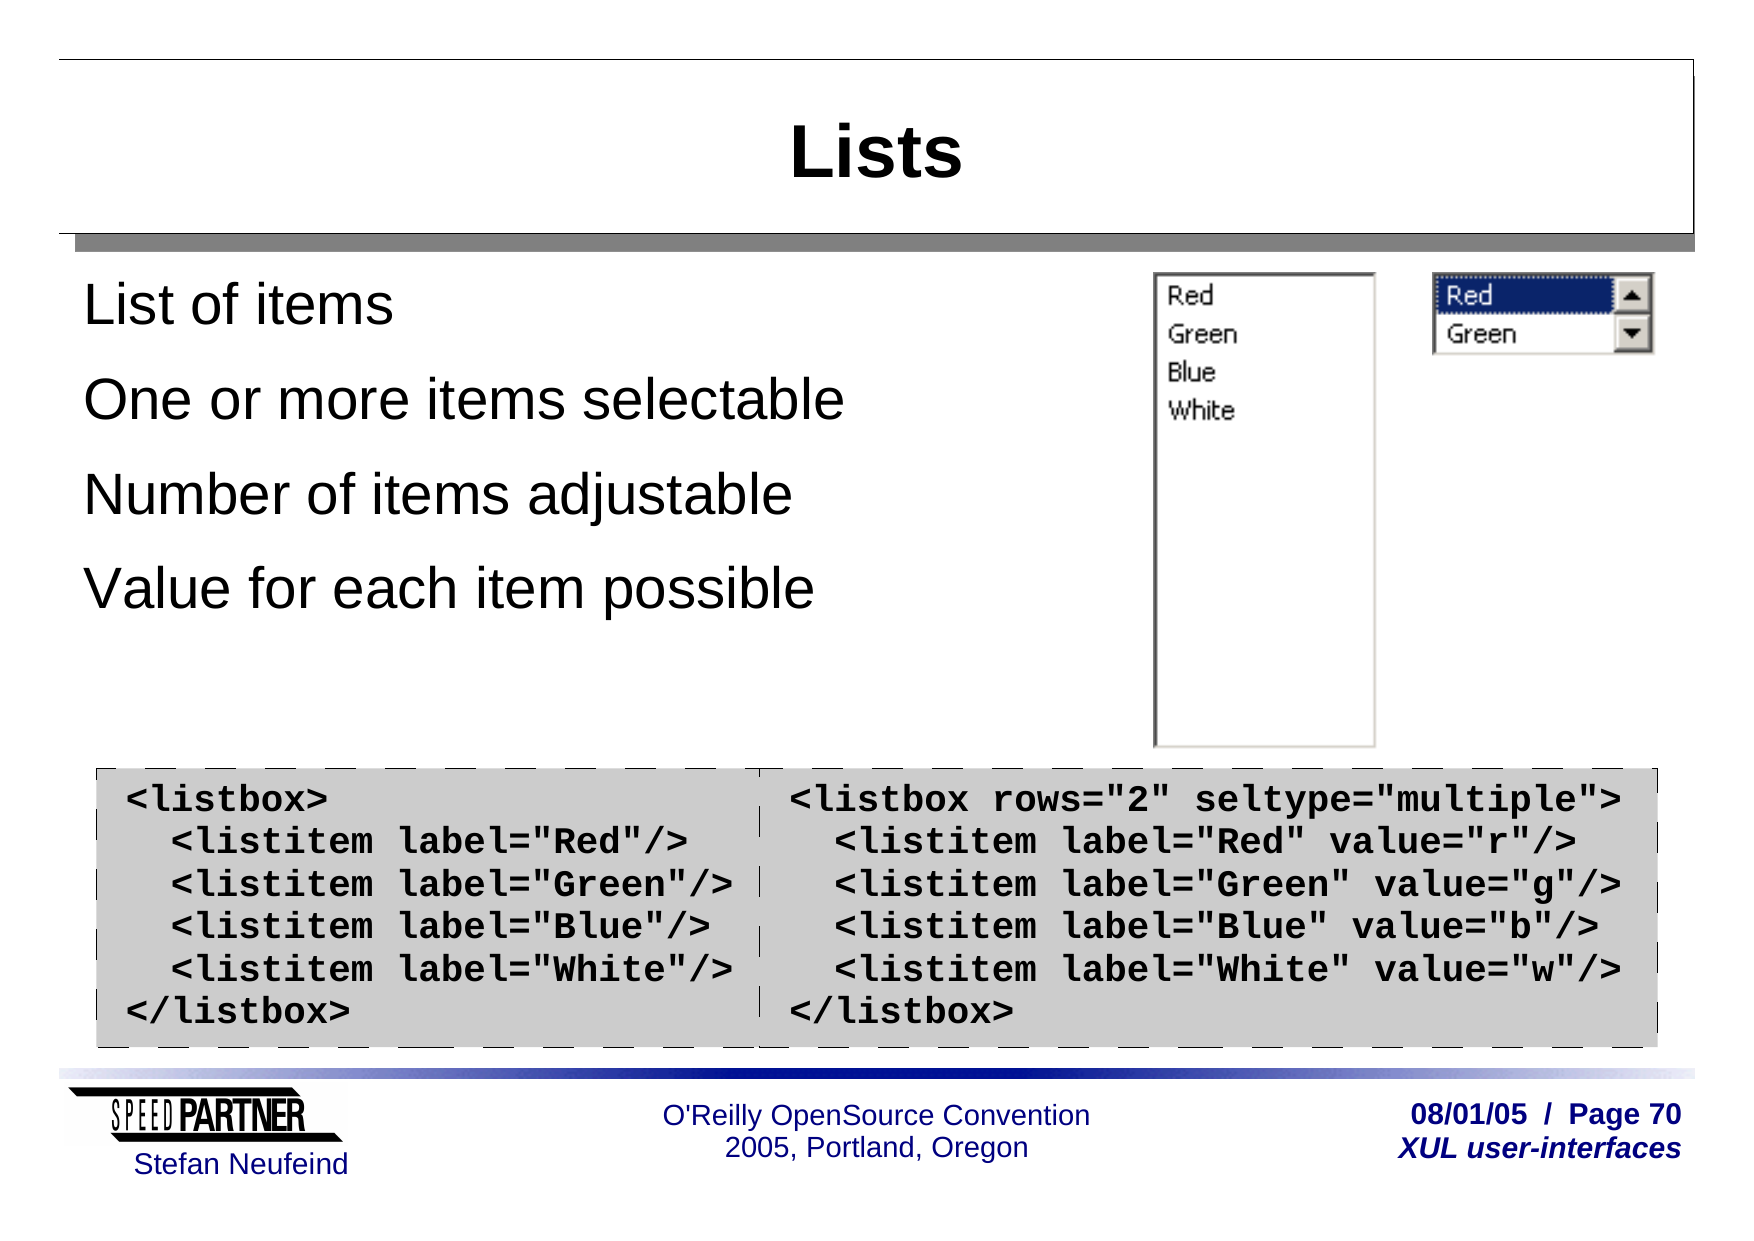

# Lists
List of items
One or more items selectable
Number of items adjustable
Value for each item possible
<listbox rows="2" seltype="multiple">
 <listitem label="Red" value="r"/>
 <listitem label="Green" value="g"/>
 <listitem label="Blue" value="b"/>
 <listitem label="White" value="w"/>
</listbox>
<listbox>
 <listitem label="Red"/>
 <listitem label="Green"/>
 <listitem label="Blue"/>
 <listitem label="White"/>
</listbox>